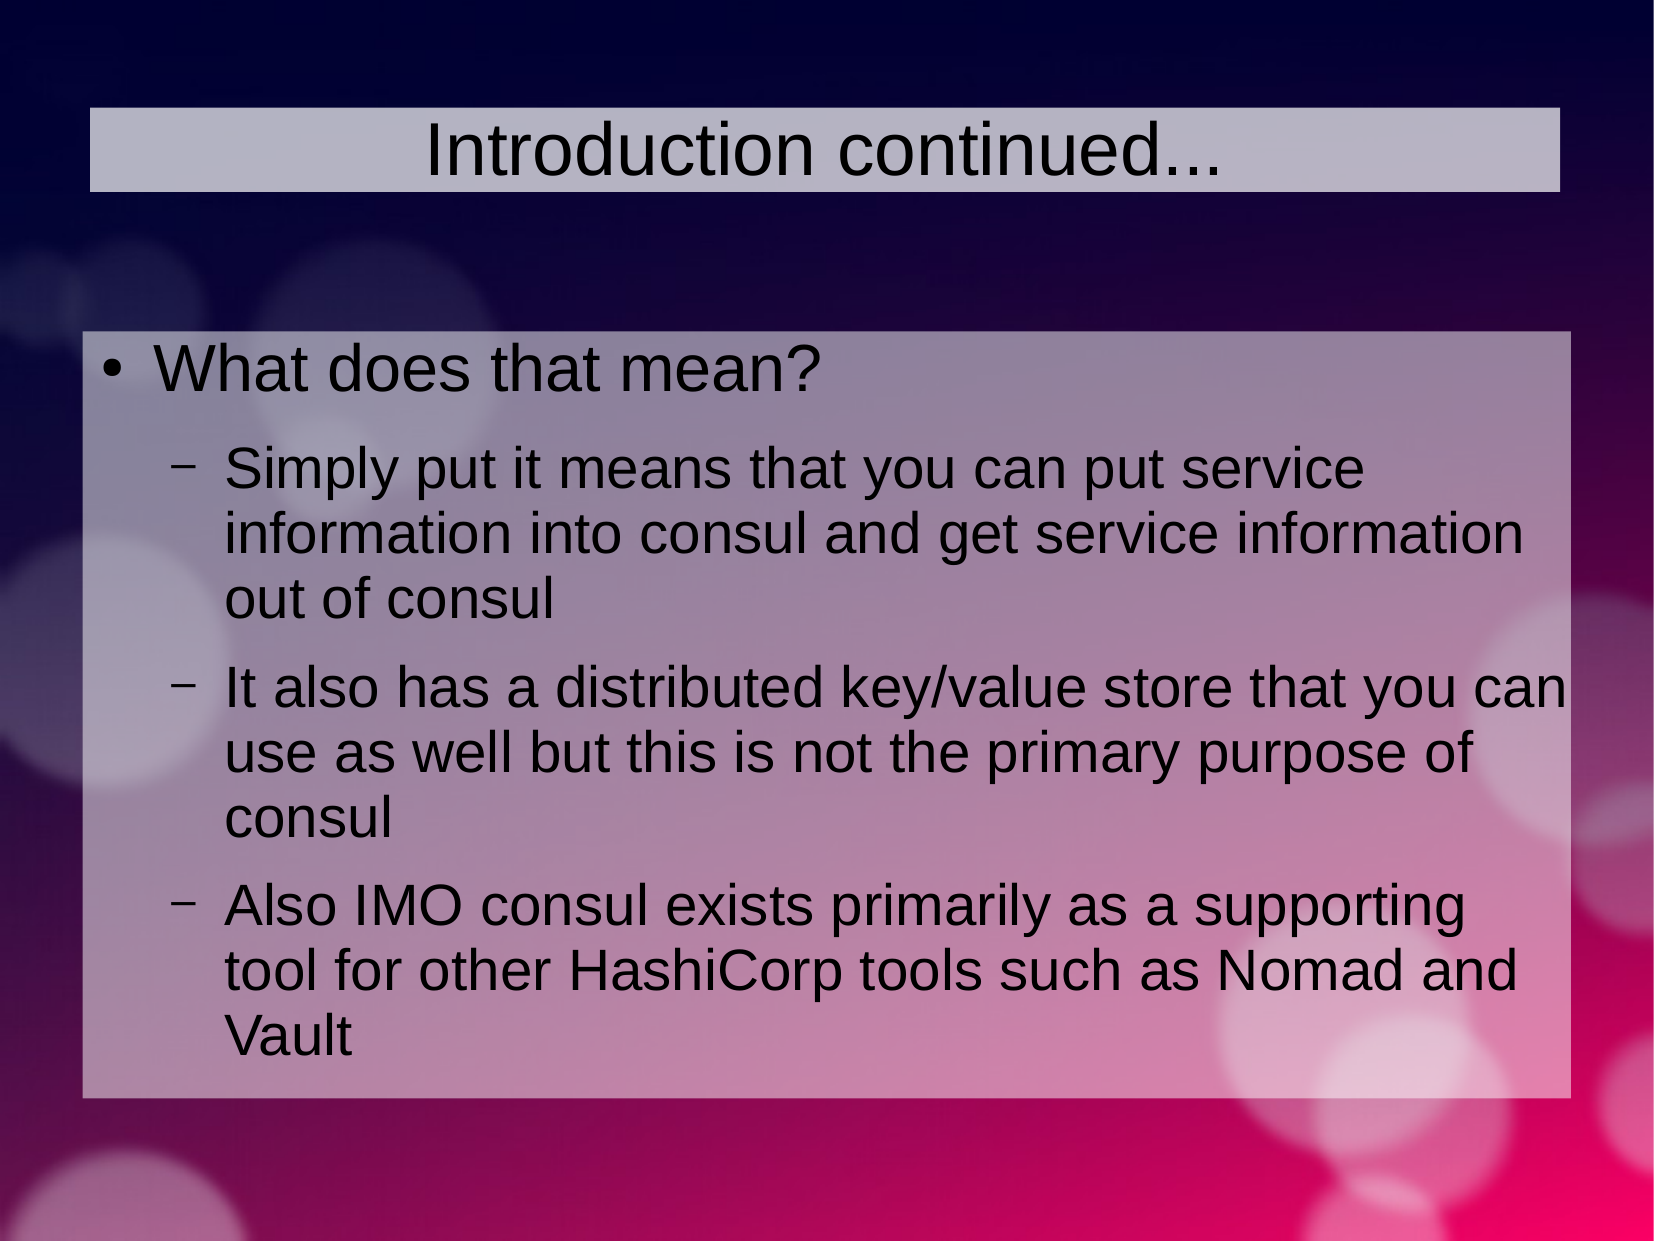

Introduction continued...
# What does that mean?
Simply put it means that you can put service information into consul and get service information out of consul
It also has a distributed key/value store that you can use as well but this is not the primary purpose of consul
Also IMO consul exists primarily as a supporting tool for other HashiCorp tools such as Nomad and Vault